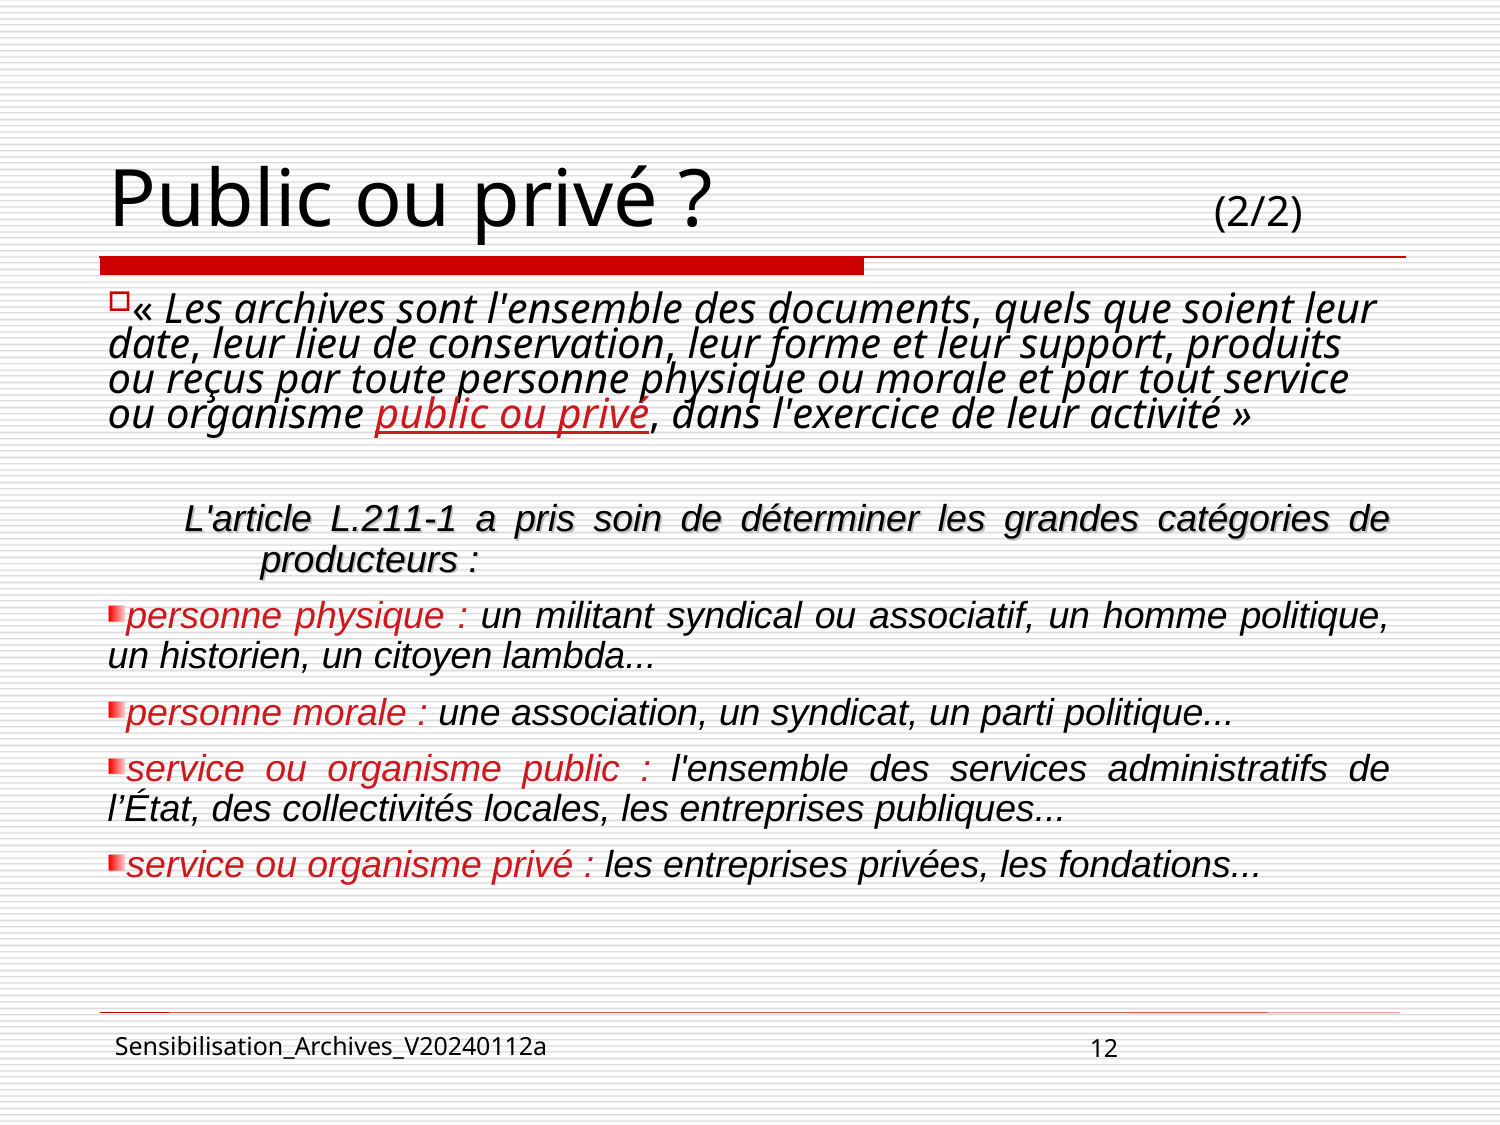

# Public ou privé ?							(2/2)
« Les archives sont l'ensemble des documents, quels que soient leur date, leur lieu de conservation, leur forme et leur support, produits ou reçus par toute personne physique ou morale et par tout service ou organisme public ou privé, dans l'exercice de leur activité »
L'article L.211-1 a pris soin de déterminer les grandes catégories de producteurs :
personne physique : un militant syndical ou associatif, un homme politique, un historien, un citoyen lambda...
personne morale : une association, un syndicat, un parti politique...
service ou organisme public : l'ensemble des services administratifs de l’État, des collectivités locales, les entreprises publiques...
service ou organisme privé : les entreprises privées, les fondations...
Sensibilisation_Archives_V20240112a